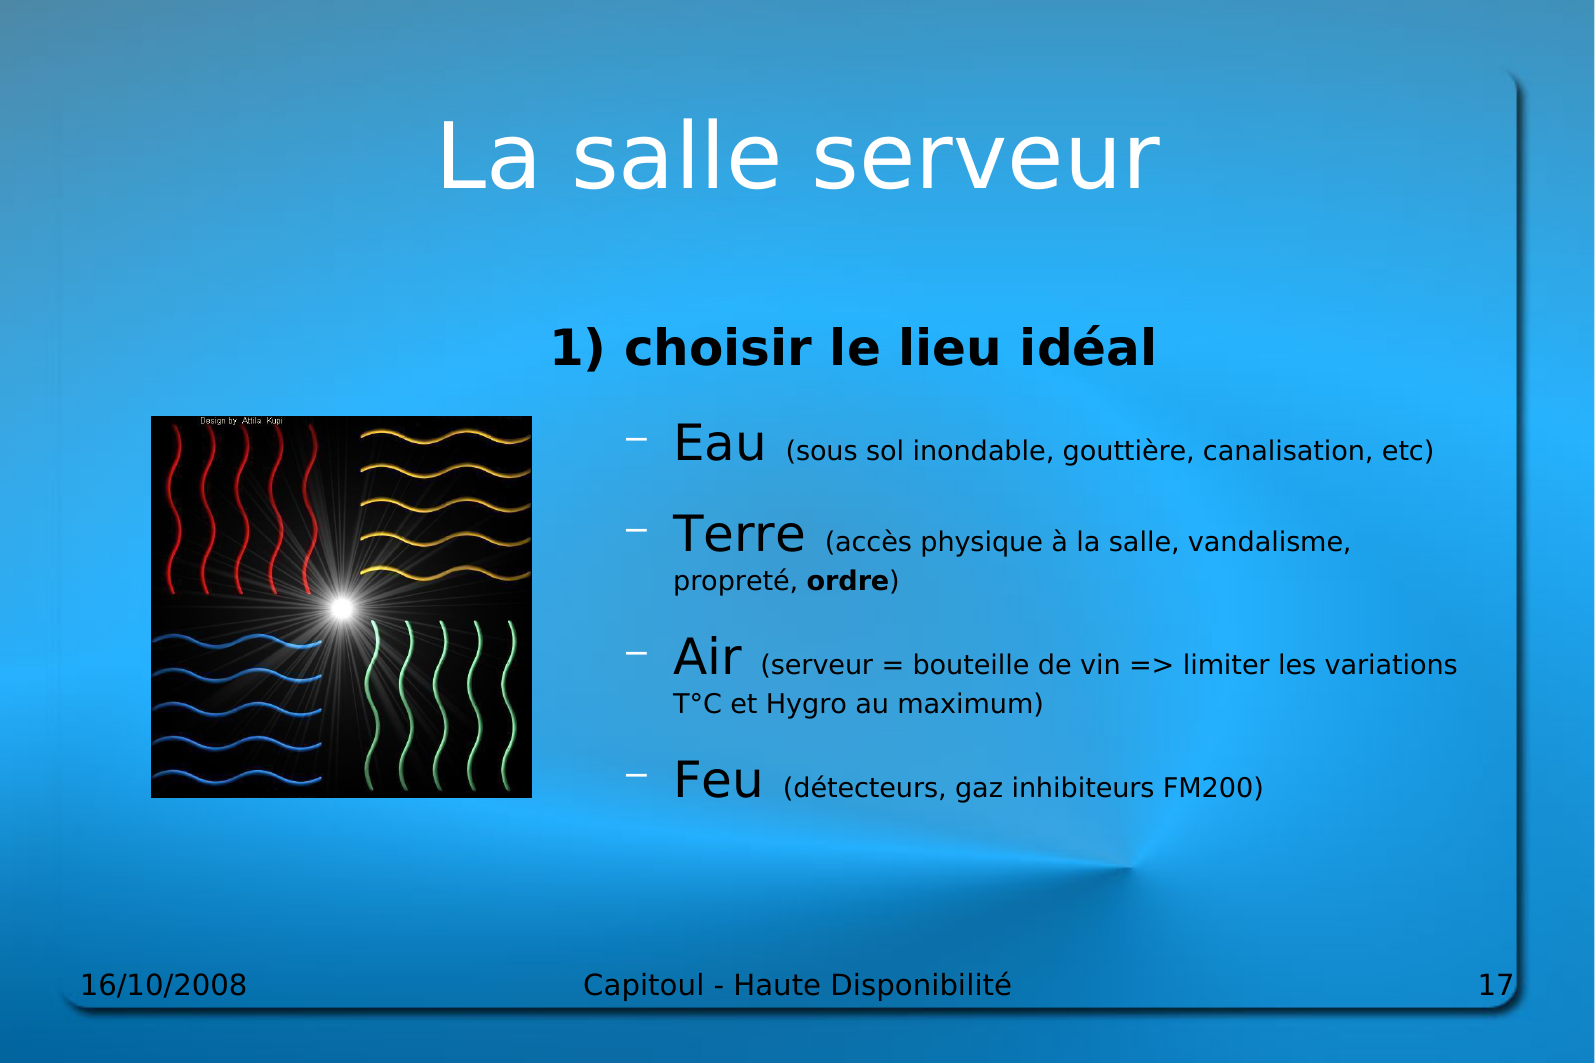

# La salle serveur
1) choisir le lieu idéal
Eau (sous sol inondable, gouttière, canalisation, etc)
Terre (accès physique à la salle, vandalisme, propreté, ordre)
Air (serveur = bouteille de vin => limiter les variations T°C et Hygro au maximum)
Feu (détecteurs, gaz inhibiteurs FM200)
16/10/2008
Capitoul - Haute Disponibilité
17